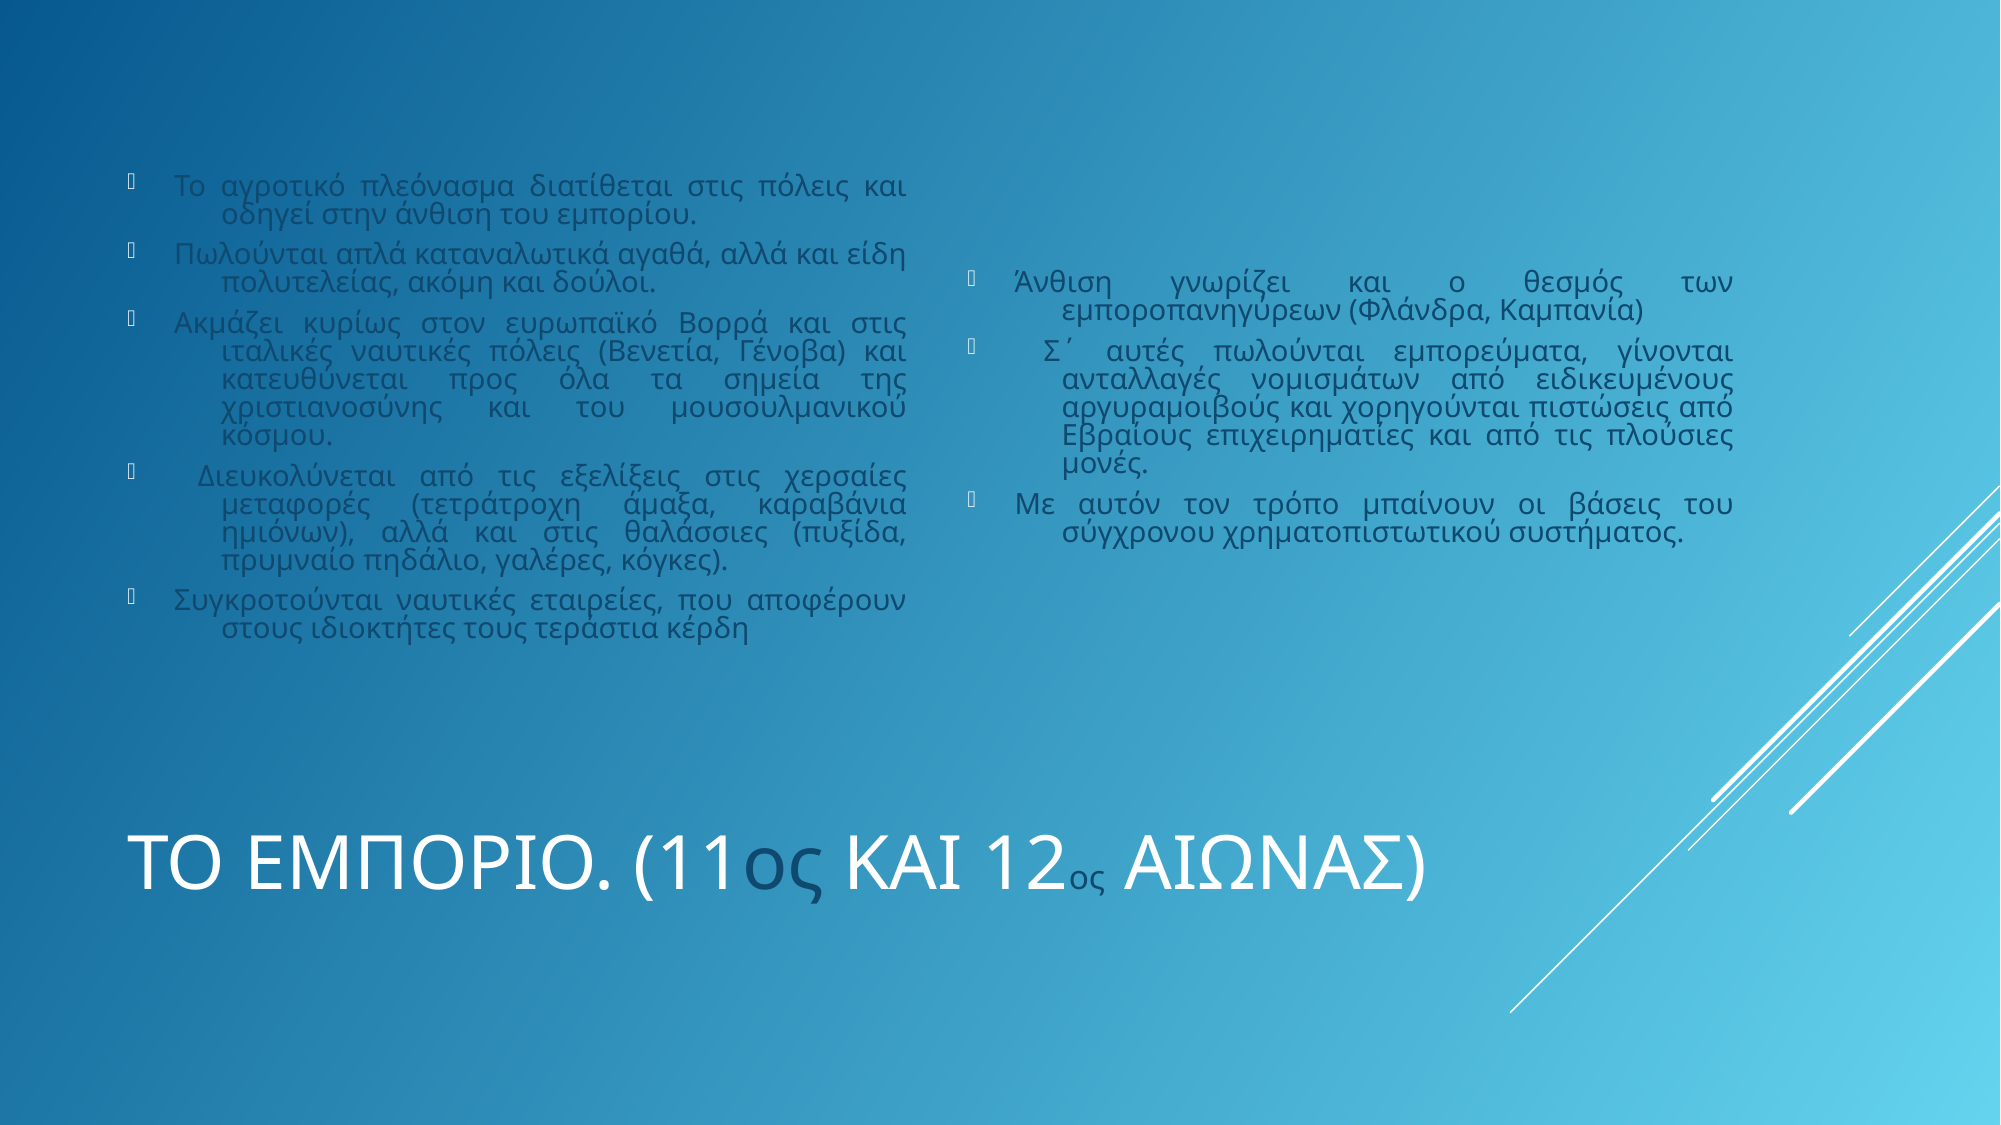

Το αγροτικό πλεόνασμα διατίθεται στις πόλεις και οδηγεί στην άνθιση του εμπορίου.
Πωλούνται απλά καταναλωτικά αγαθά, αλλά και είδη πολυτελείας, ακόμη και δούλοι.
Ακμάζει κυρίως στον ευρωπαϊκό Βορρά και στις ιταλικές ναυτικές πόλεις (Βενετία, Γένοβα) και κατευθύνεται προς όλα τα σημεία της χριστιανοσύνης και του μουσουλμανικού κόσμου.
 Διευκολύνεται από τις εξελίξεις στις χερσαίες μεταφορές (τετράτροχη άμαξα, καραβάνια ημιόνων), αλλά και στις θαλάσσιες (πυξίδα, πρυμναίο πηδάλιο, γαλέρες, κόγκες).
Συγκροτούνται ναυτικές εταιρείες, που αποφέρουν στους ιδιοκτήτες τους τεράστια κέρδη
Άνθιση γνωρίζει και ο θεσμός των εμποροπανηγύρεων (Φλάνδρα, Καμπανία)
 Σ΄ αυτές πωλούνται εμπορεύματα, γίνονται ανταλλαγές νομισμάτων από ειδικευμένους αργυραμοιβούς και χορηγούνται πιστώσεις από Εβραίους επιχειρηματίες και από τις πλούσιες μονές.
Με αυτόν τον τρόπο μπαίνουν οι βάσεις του σύγχρονου χρηματοπιστωτικού συστήματος.
# το εμποριο. (11ος και 12ος αιωνας)